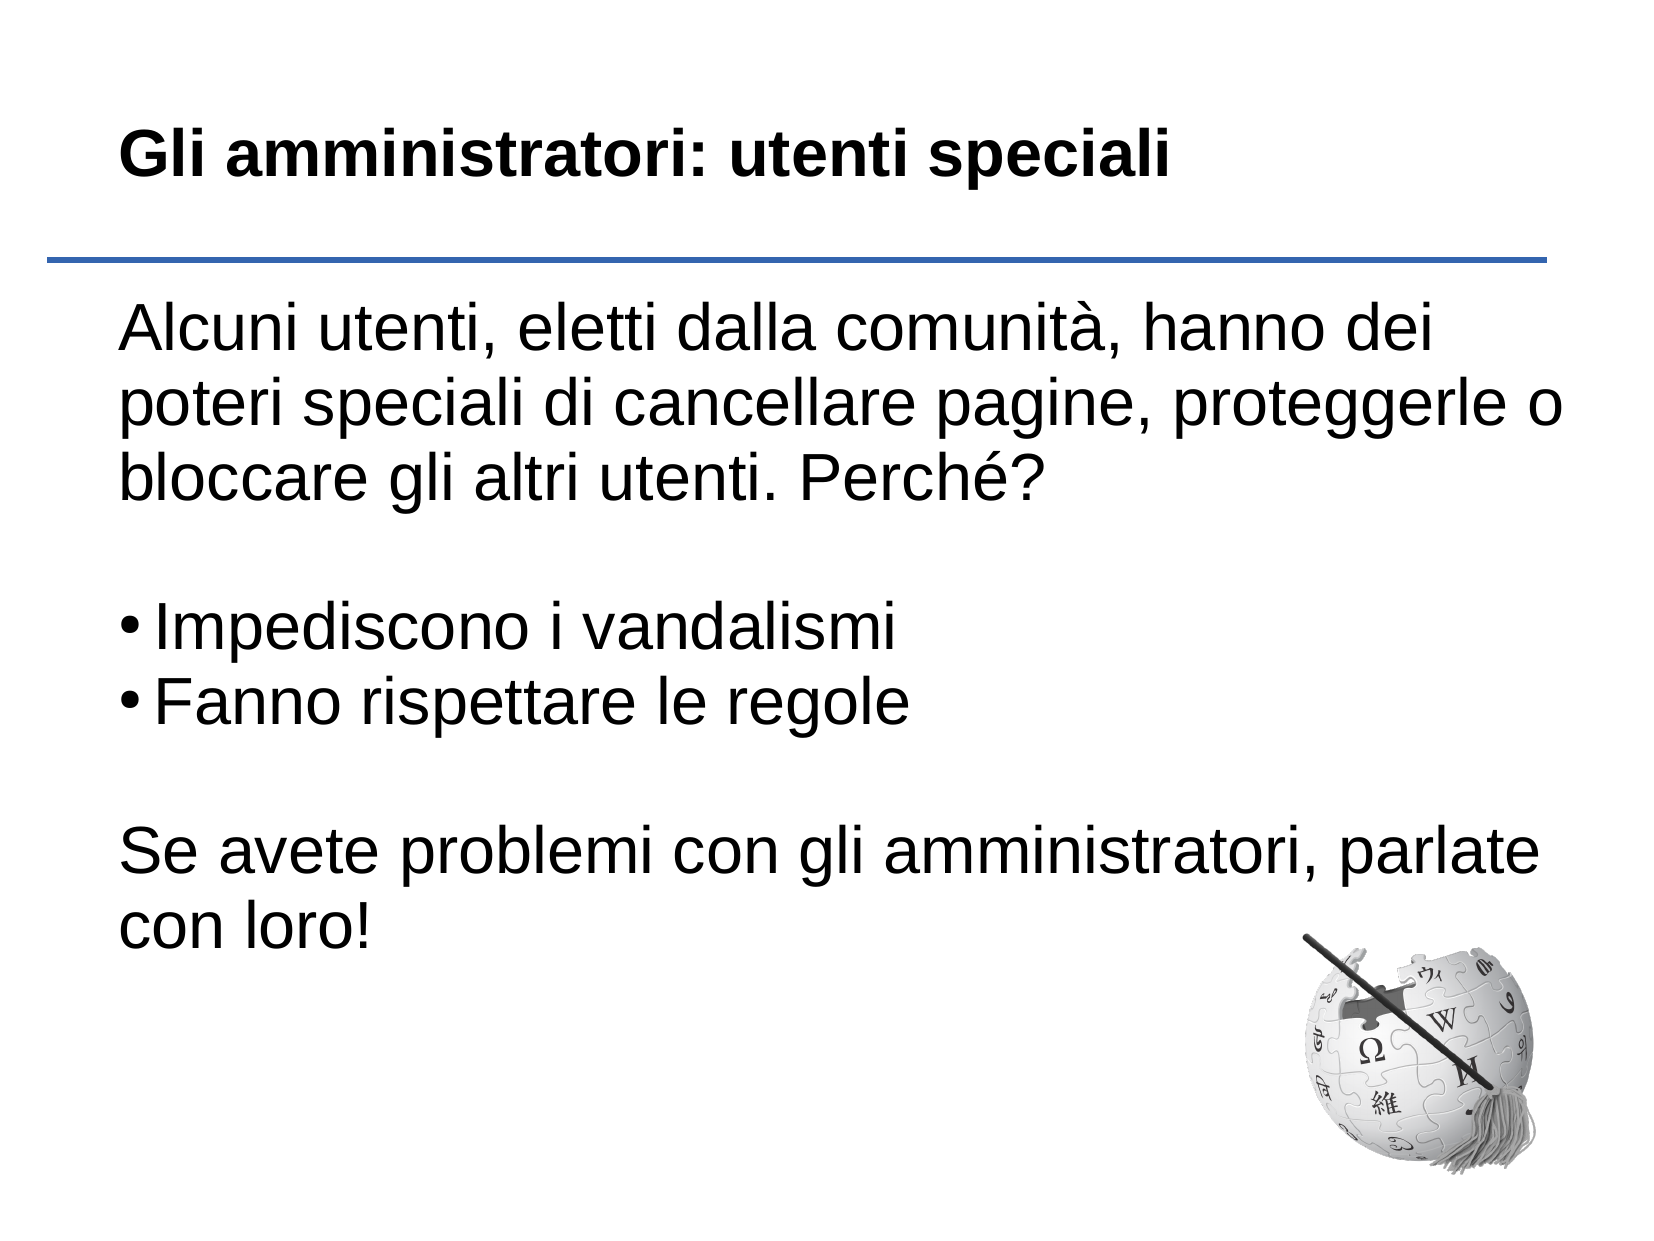

# Gli amministratori: utenti speciali
Alcuni utenti, eletti dalla comunità, hanno dei poteri speciali di cancellare pagine, proteggerle o bloccare gli altri utenti. Perché?
Impediscono i vandalismi
Fanno rispettare le regole
Se avete problemi con gli amministratori, parlate con loro!